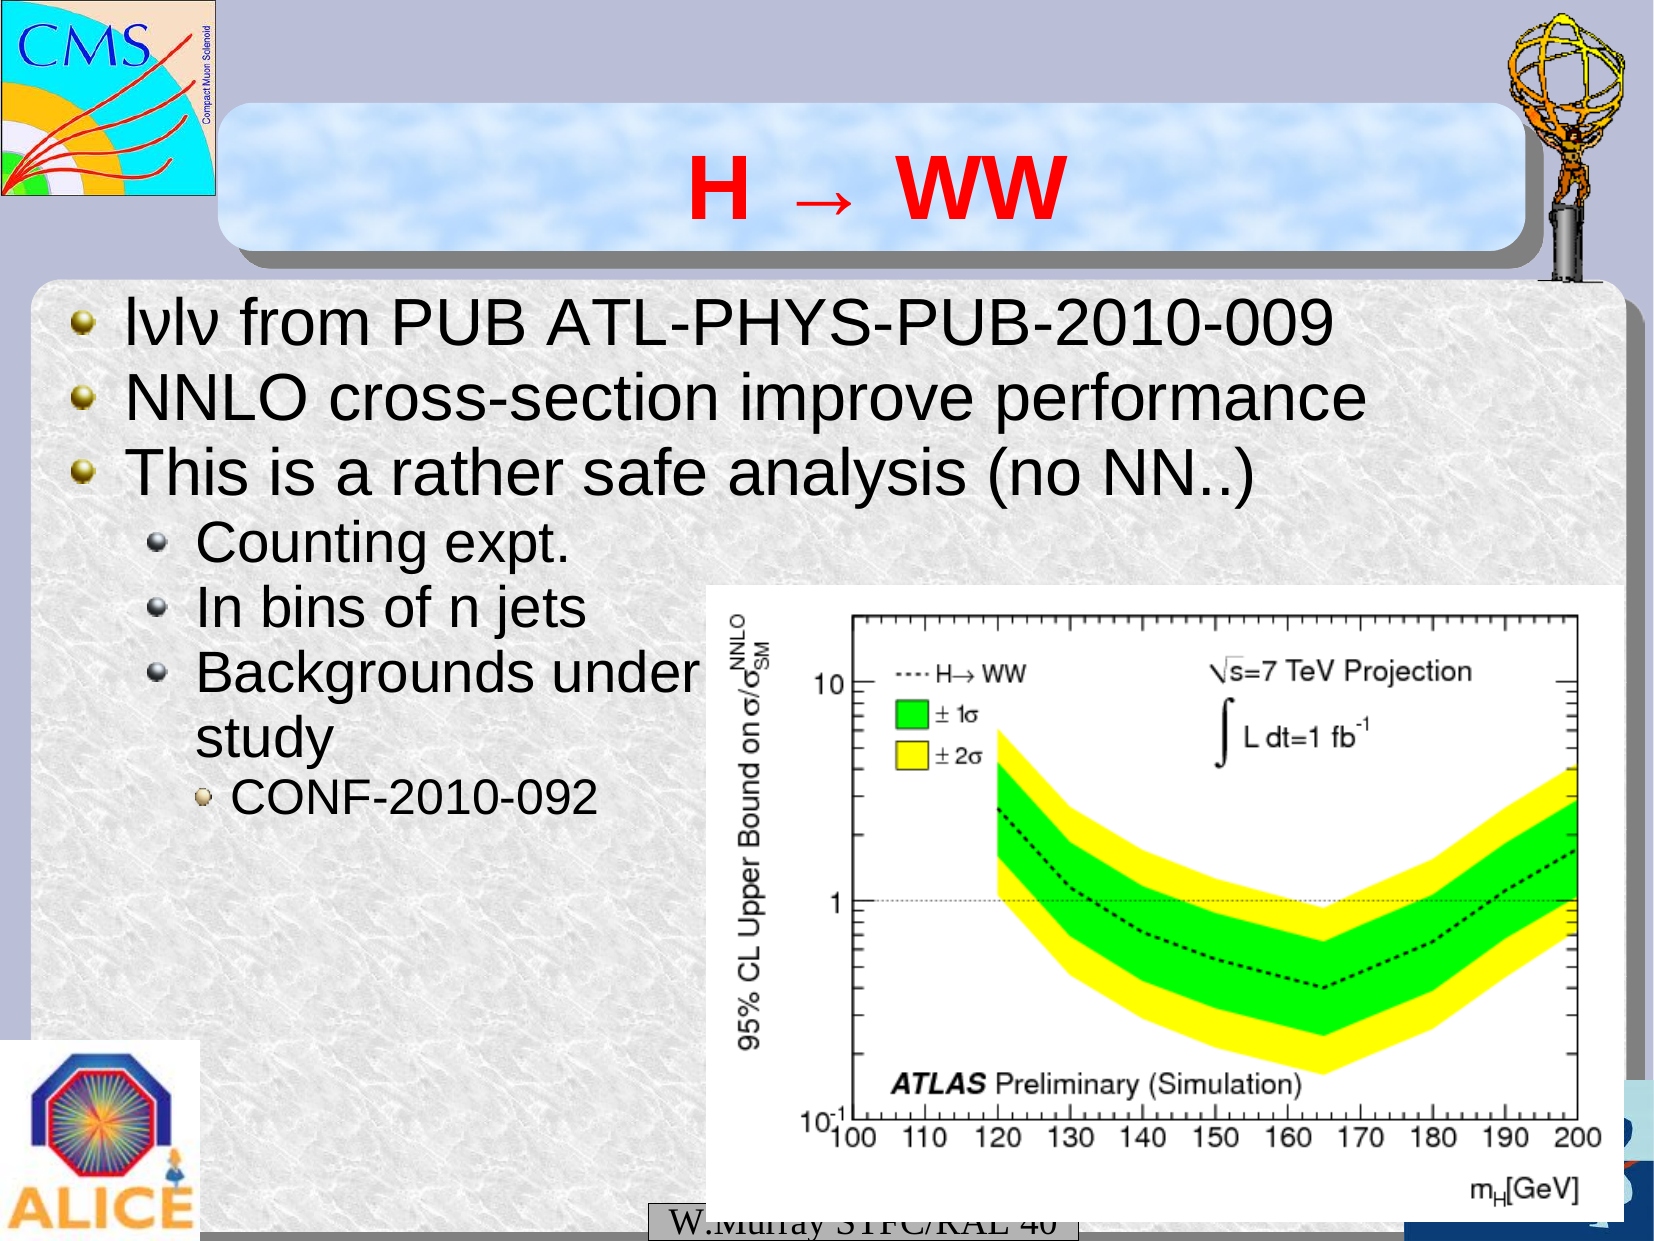

# H → WW
lνlν from PUB ATL-PHYS-PUB-2010-009
NNLO cross-section improve performance
This is a rather safe analysis (no NN..)
Counting expt.
In bins of n jets
Backgrounds under
study
CONF-2010-092